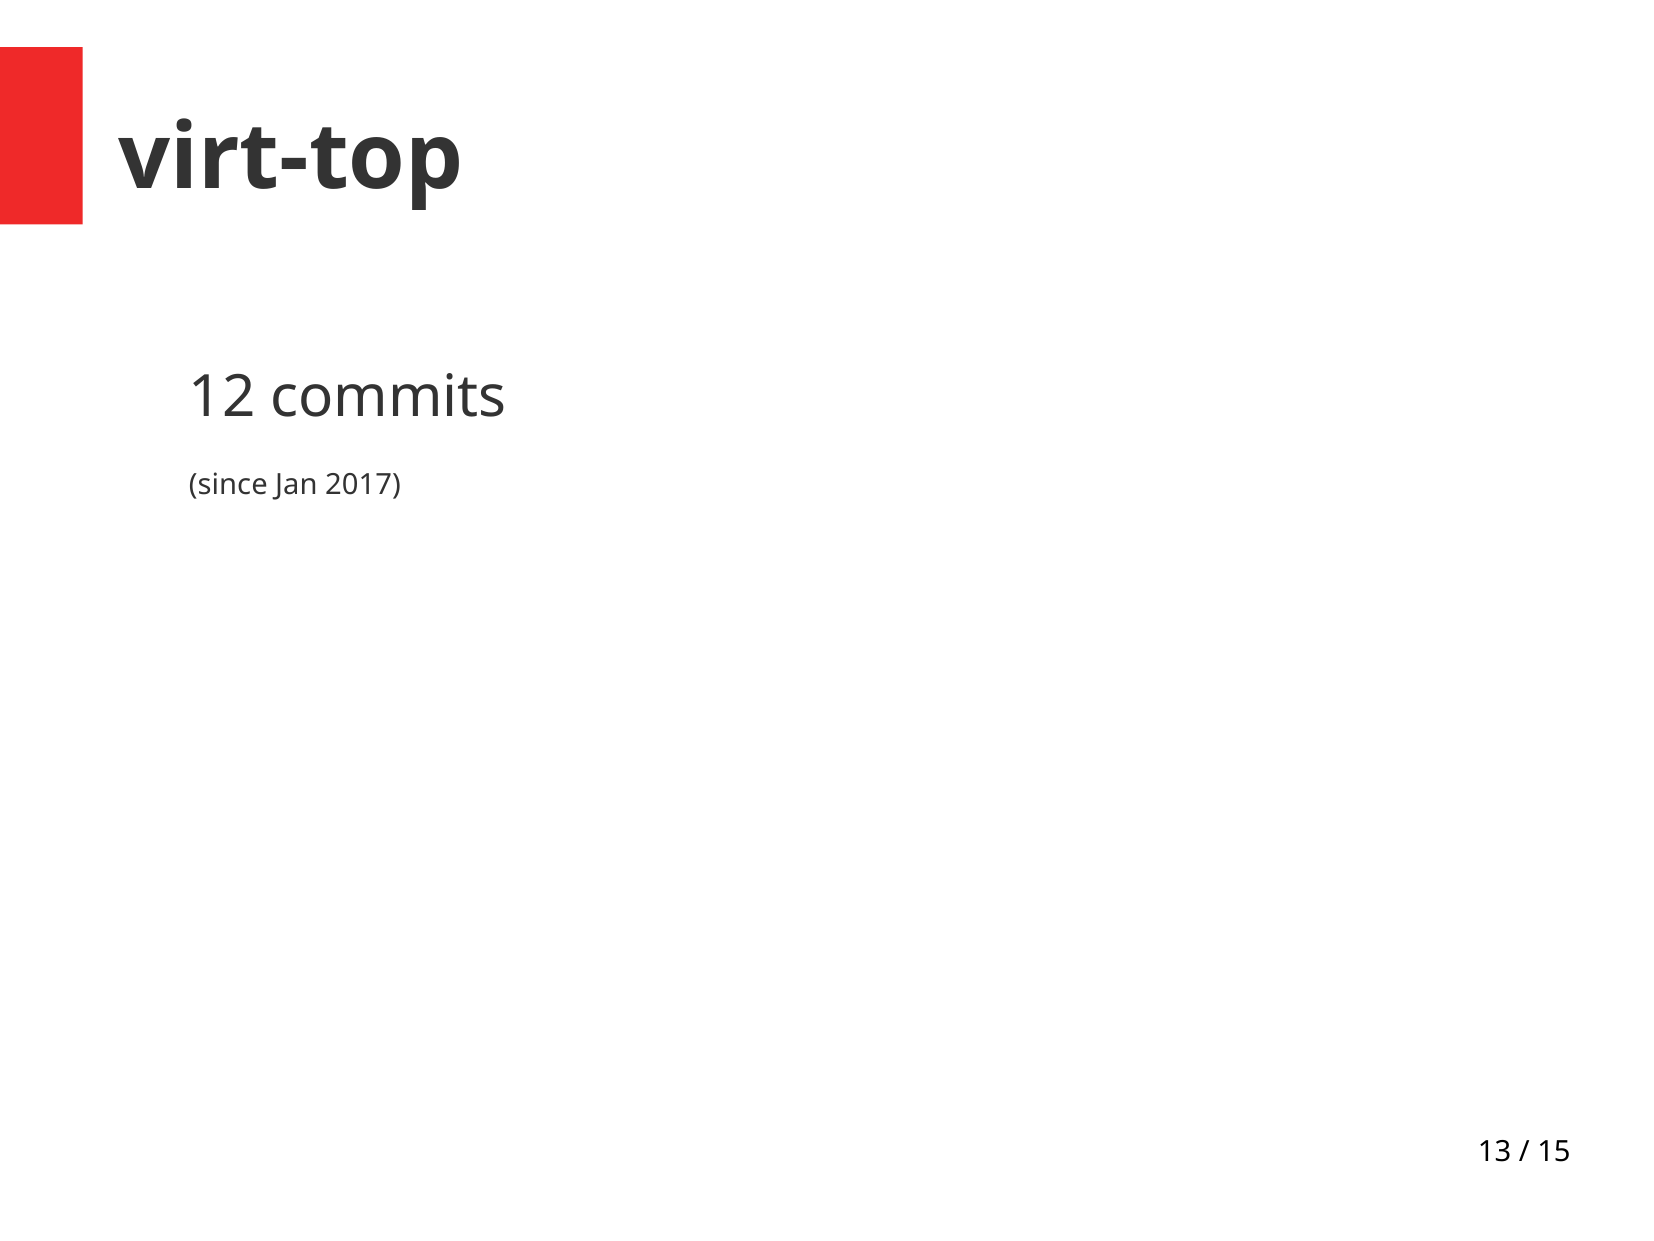

# virt-top
12 commits
(since Jan 2017)
13